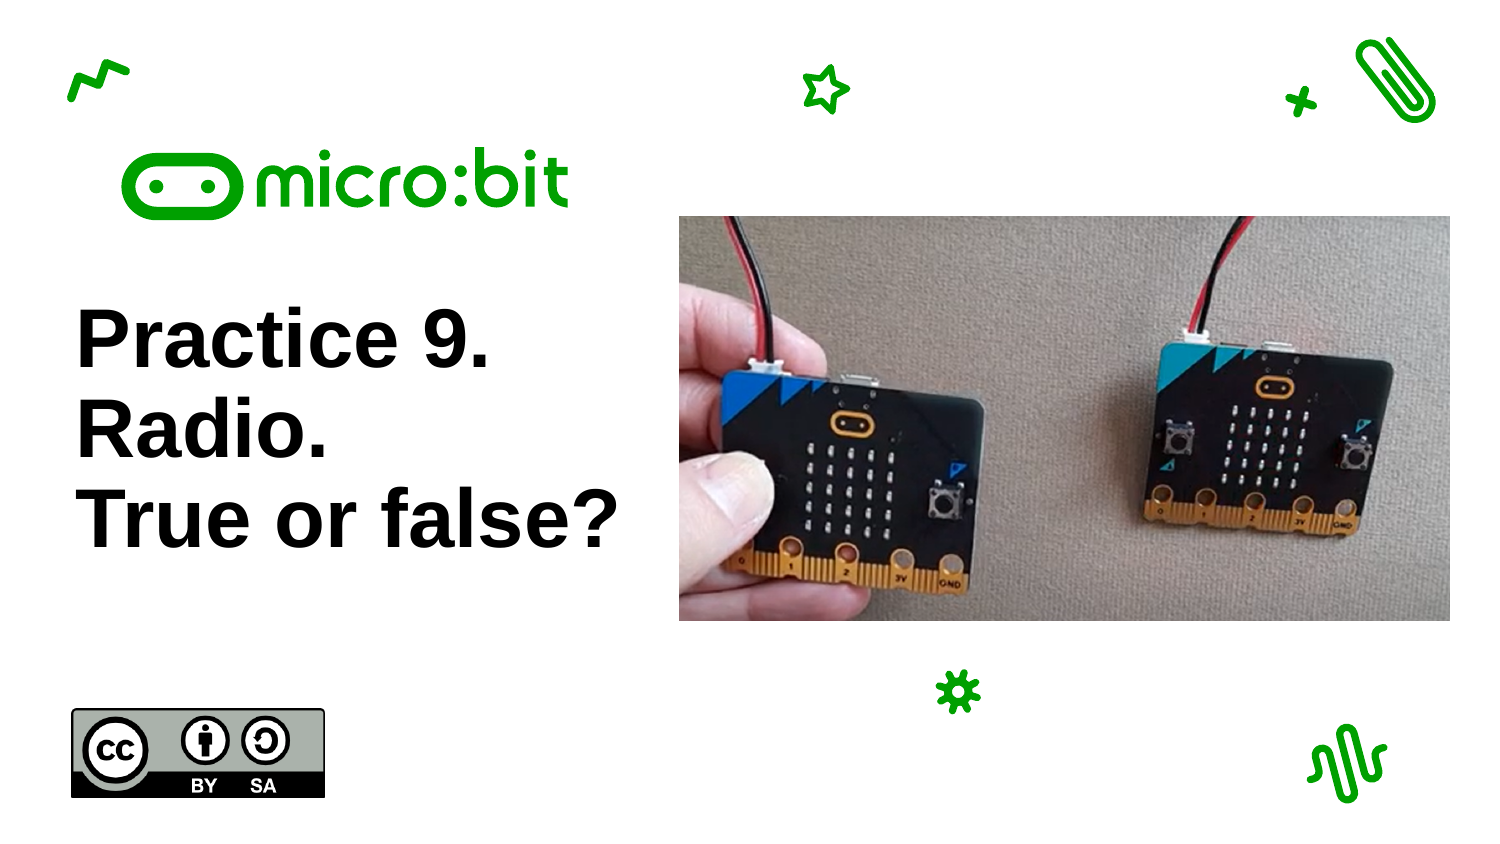

# Practice 9. Radio. True or false?